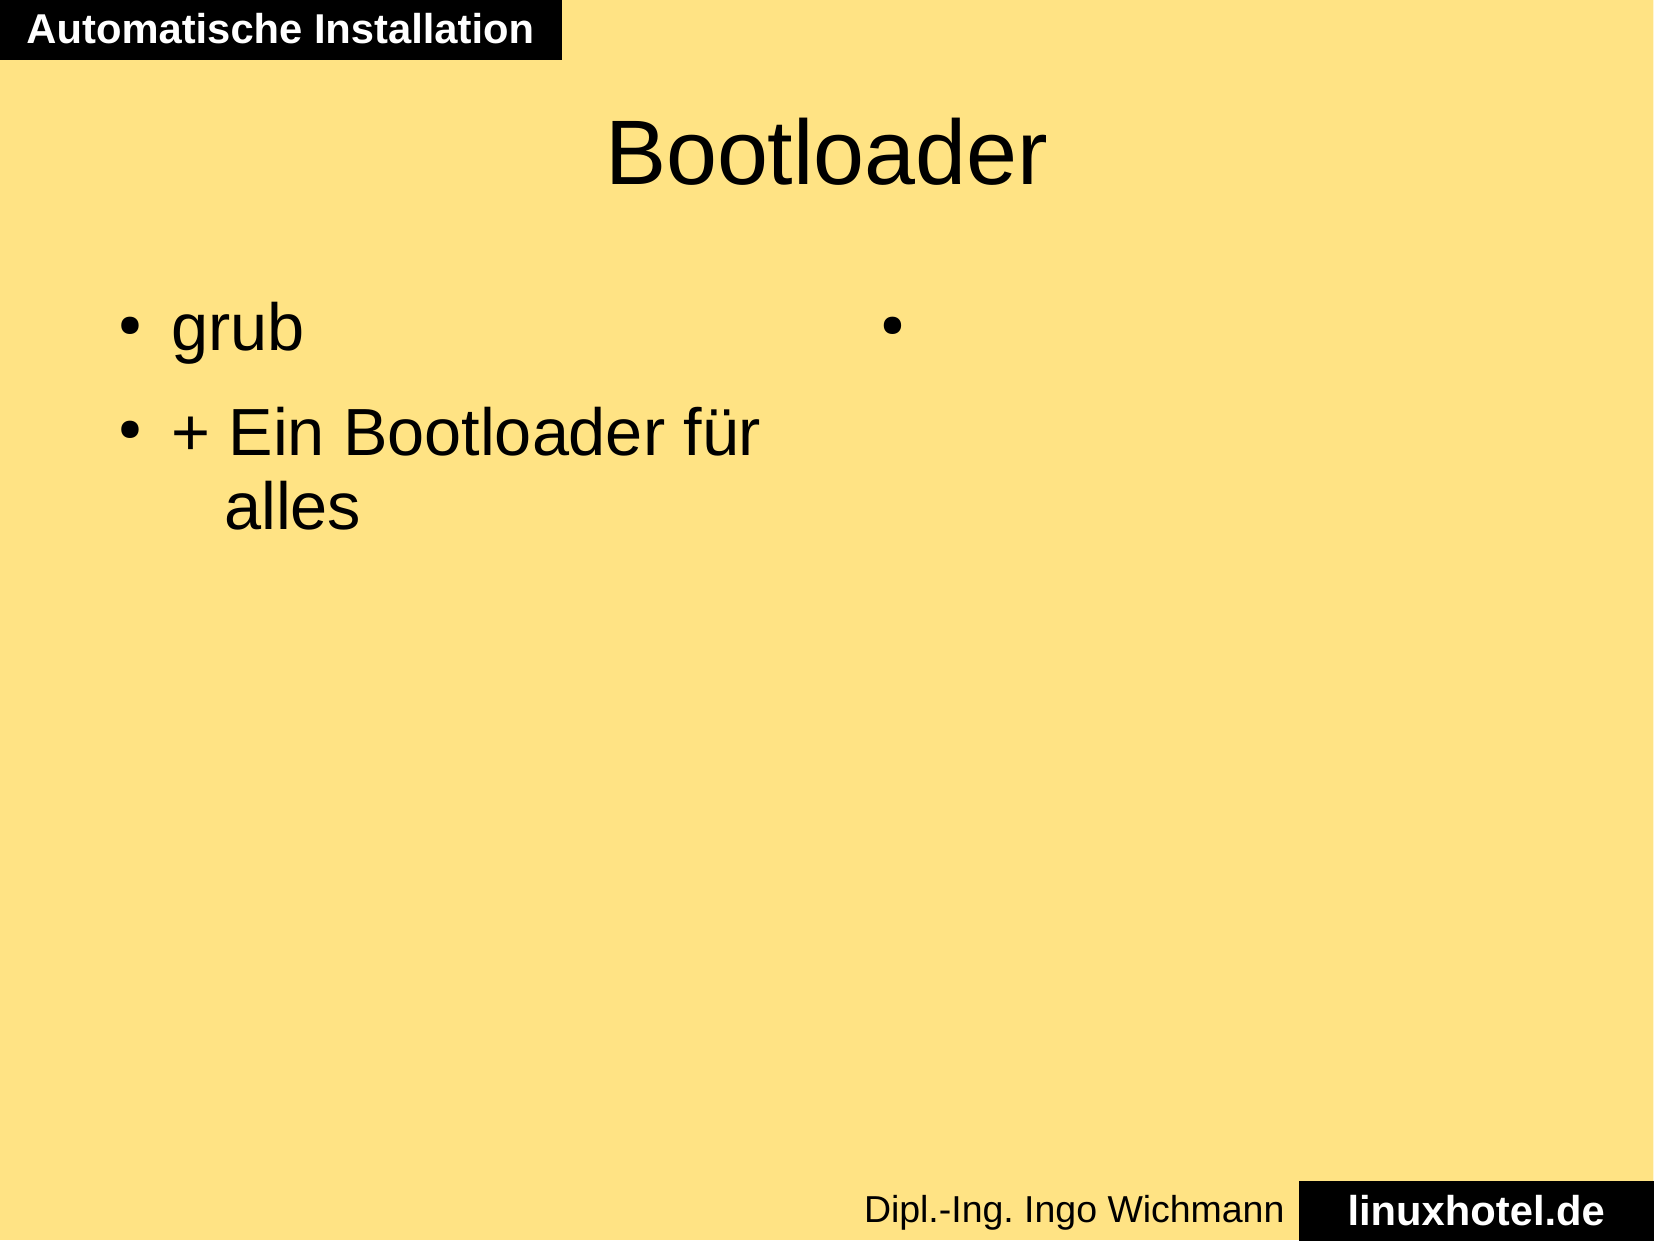

Automatische Installation
# Bootloader
grub
+ Ein Bootloader für alles
Dipl.-Ing. Ingo Wichmann
linuxhotel.de